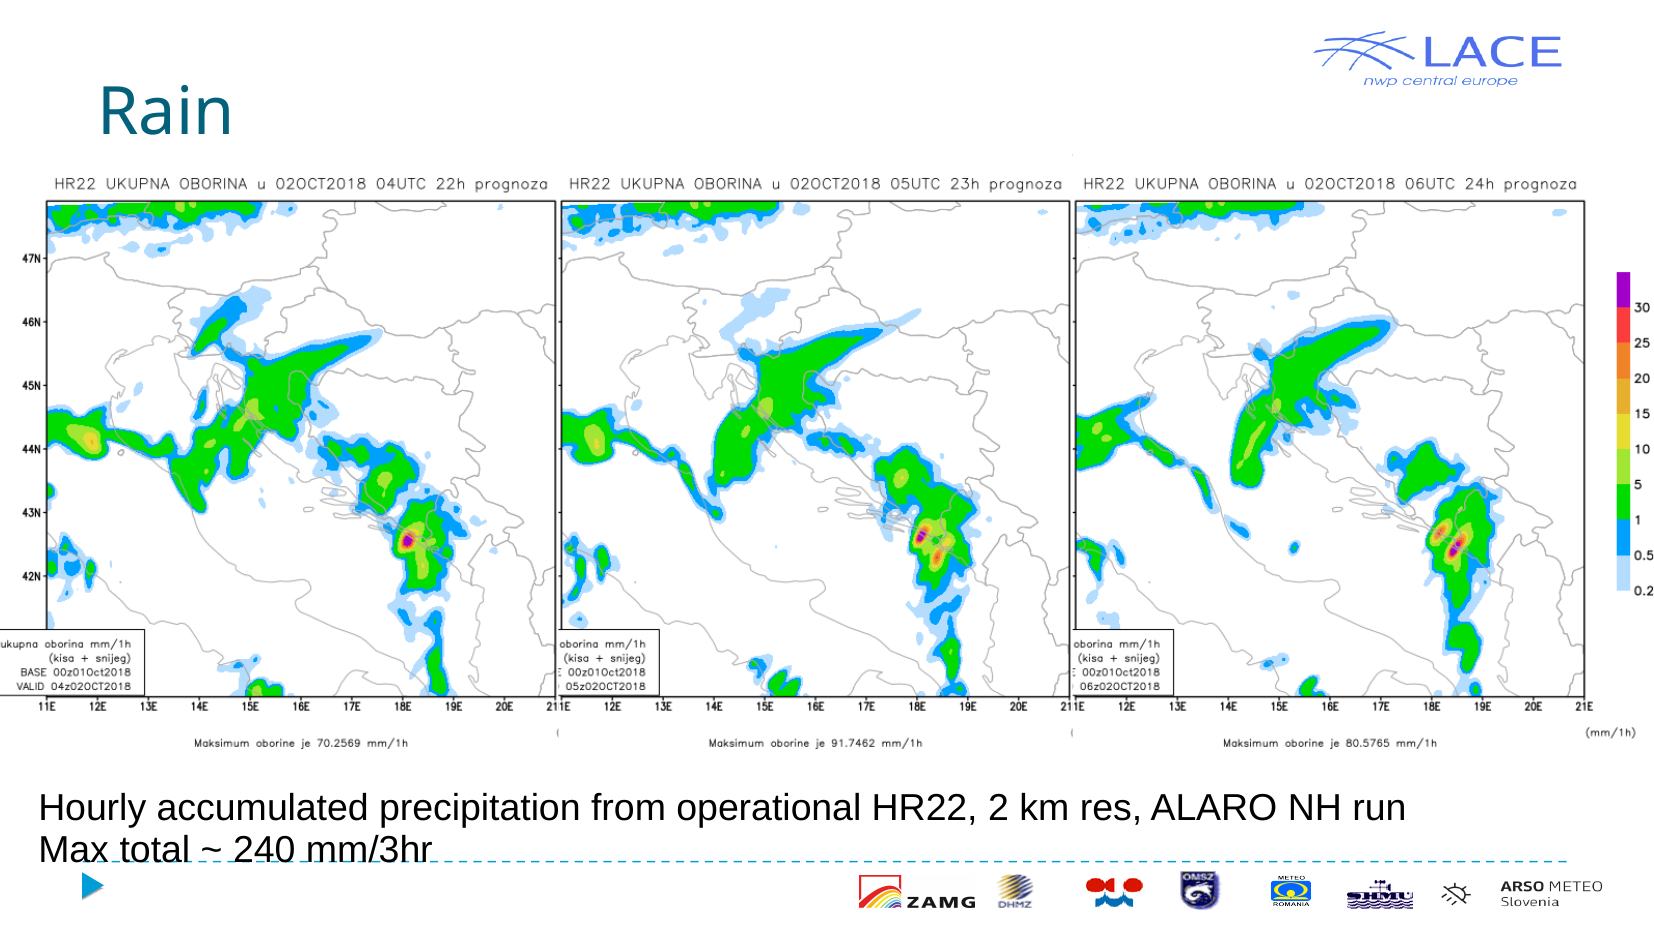

# Rain
Hourly accumulated precipitation from operational HR22, 2 km res, ALARO NH run
Max total ~ 240 mm/3hr